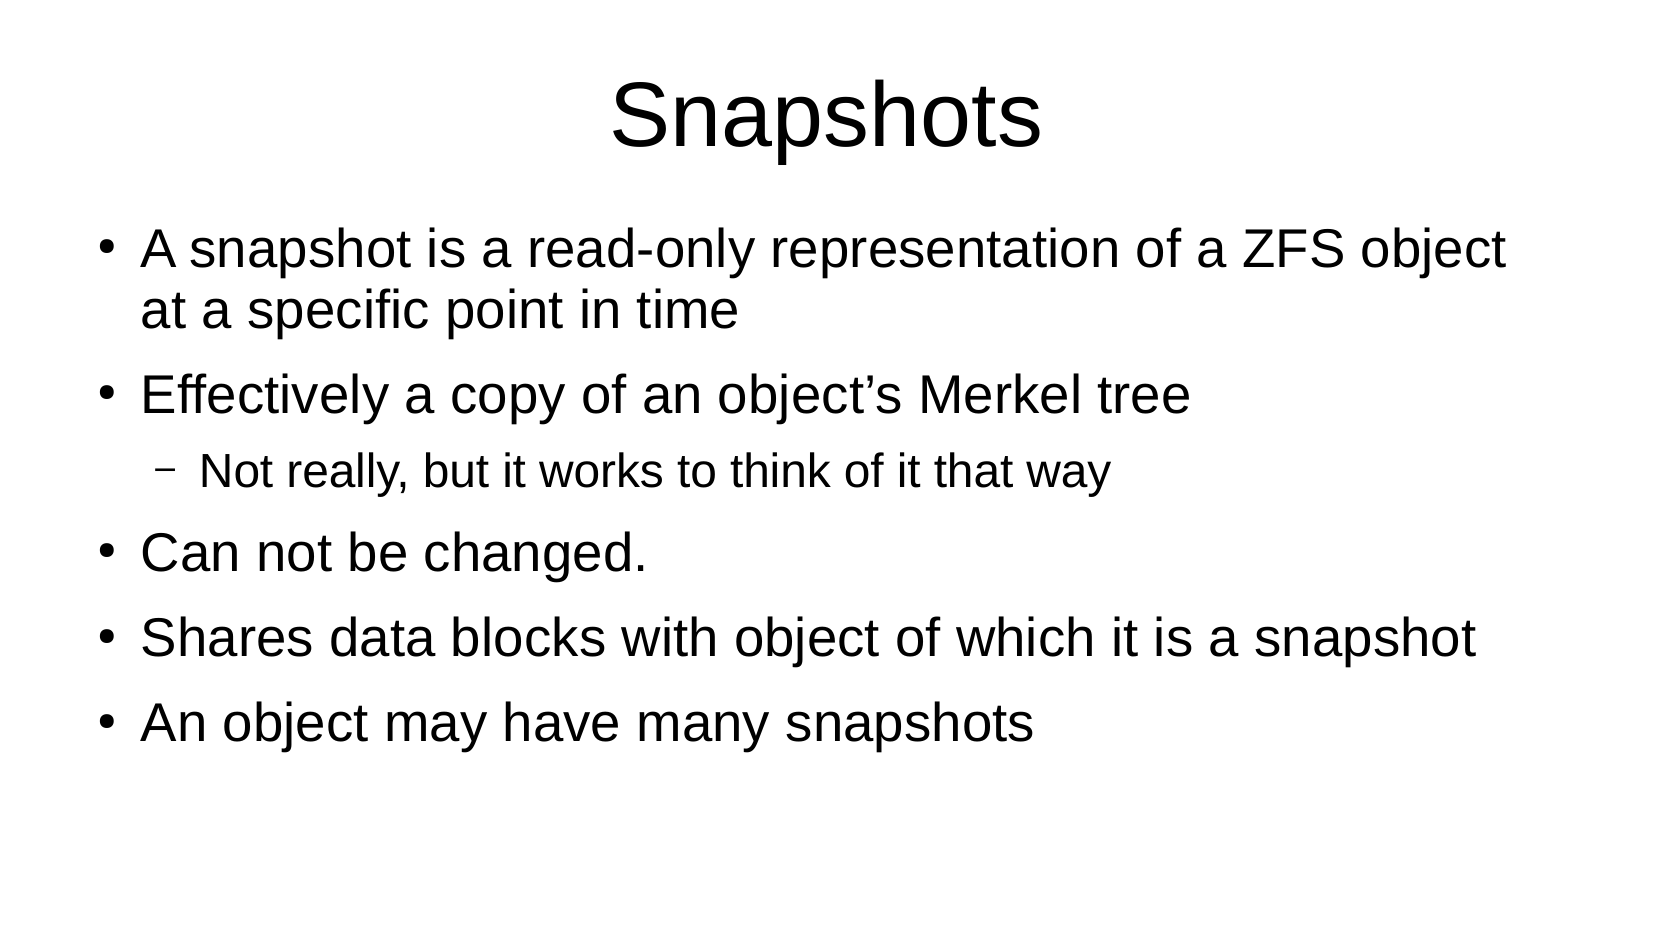

# Snapshots
A snapshot is a read-only representation of a ZFS object at a specific point in time
Effectively a copy of an object’s Merkel tree
Not really, but it works to think of it that way
Can not be changed.
Shares data blocks with object of which it is a snapshot
An object may have many snapshots